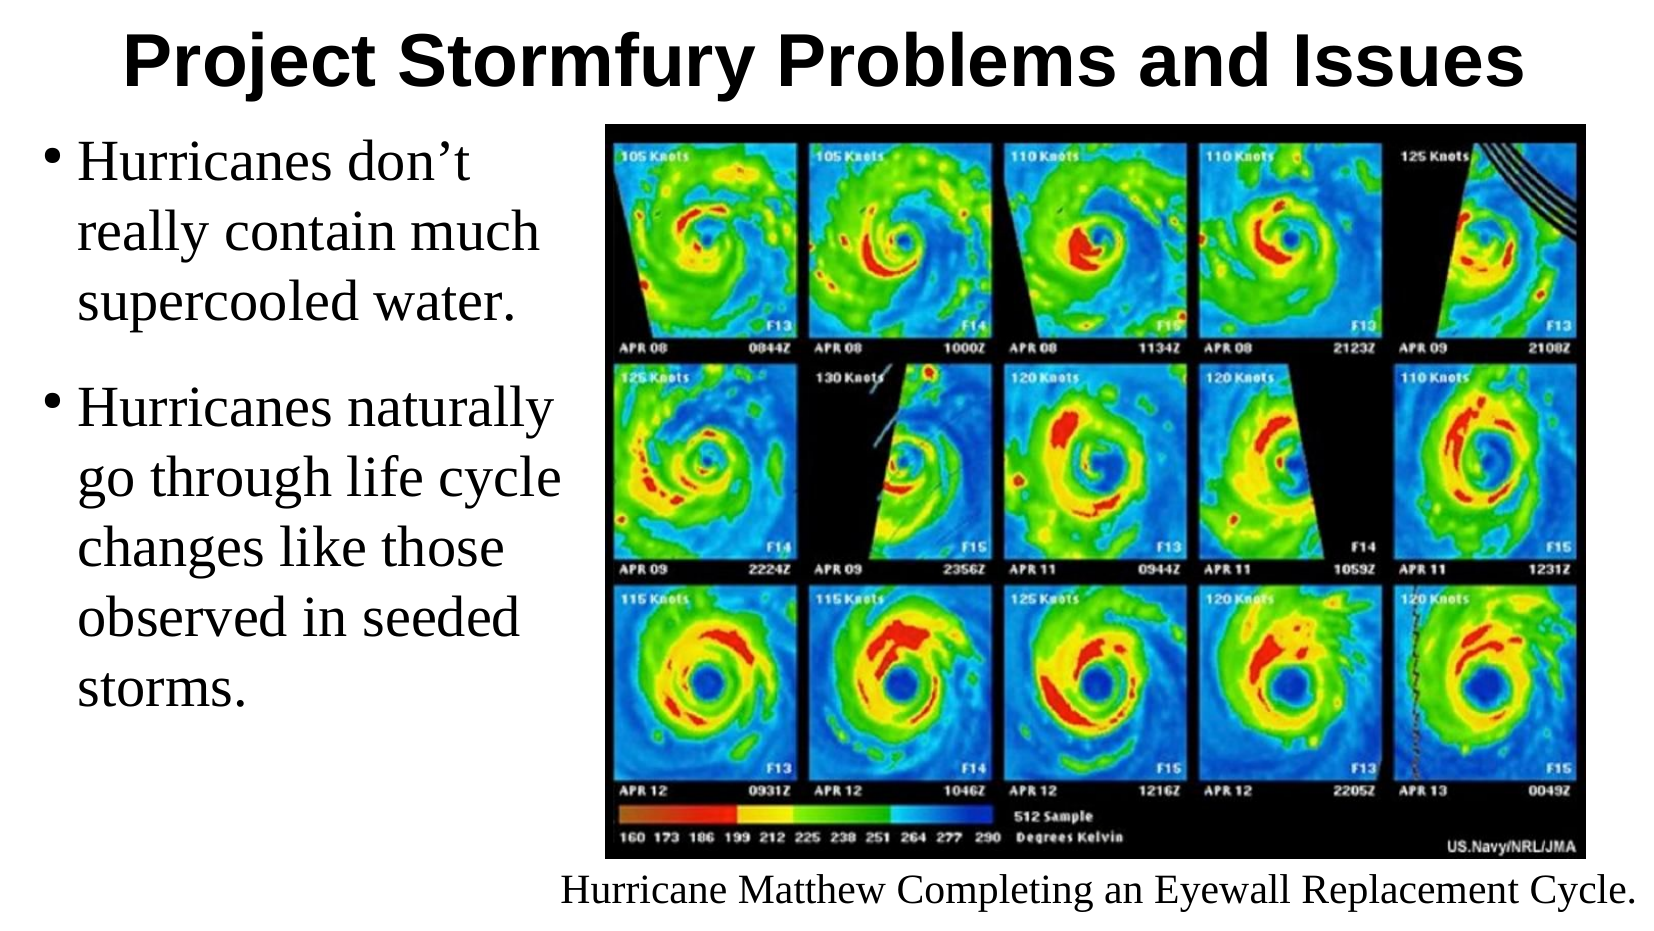

# Project Stormfury Problems and Issues
Hurricanes don’t really contain much supercooled water.
Hurricanes naturally go through life cycle changes like those observed in seeded storms.
Hurricane Matthew Completing an Eyewall Replacement Cycle.
Hurricane Matthew Completing an Eyewall Replacement Cycle.